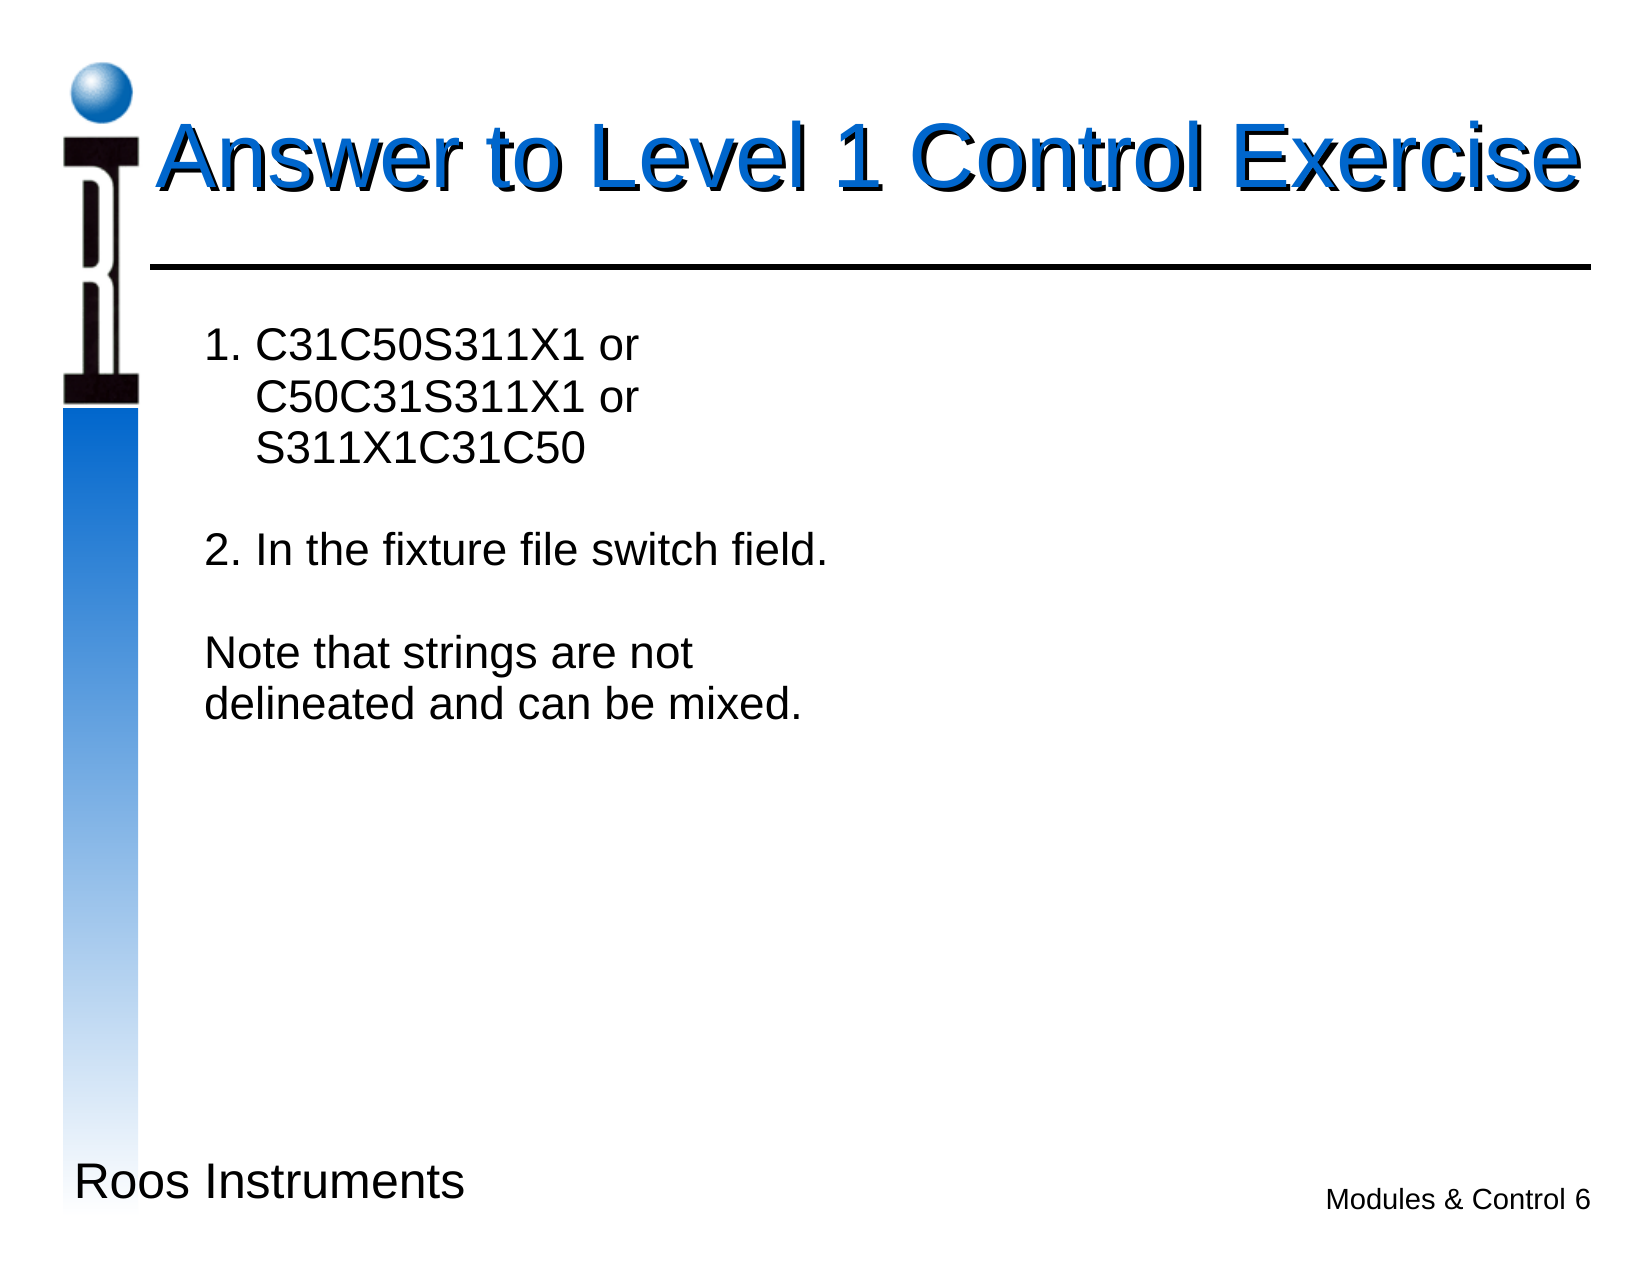

# Answer to Level 1 Control Exercise
1. C31C50S311X1 or
 C50C31S311X1 or
 S311X1C31C50
2. In the fixture file switch field.
Note that strings are not delineated and can be mixed.
6